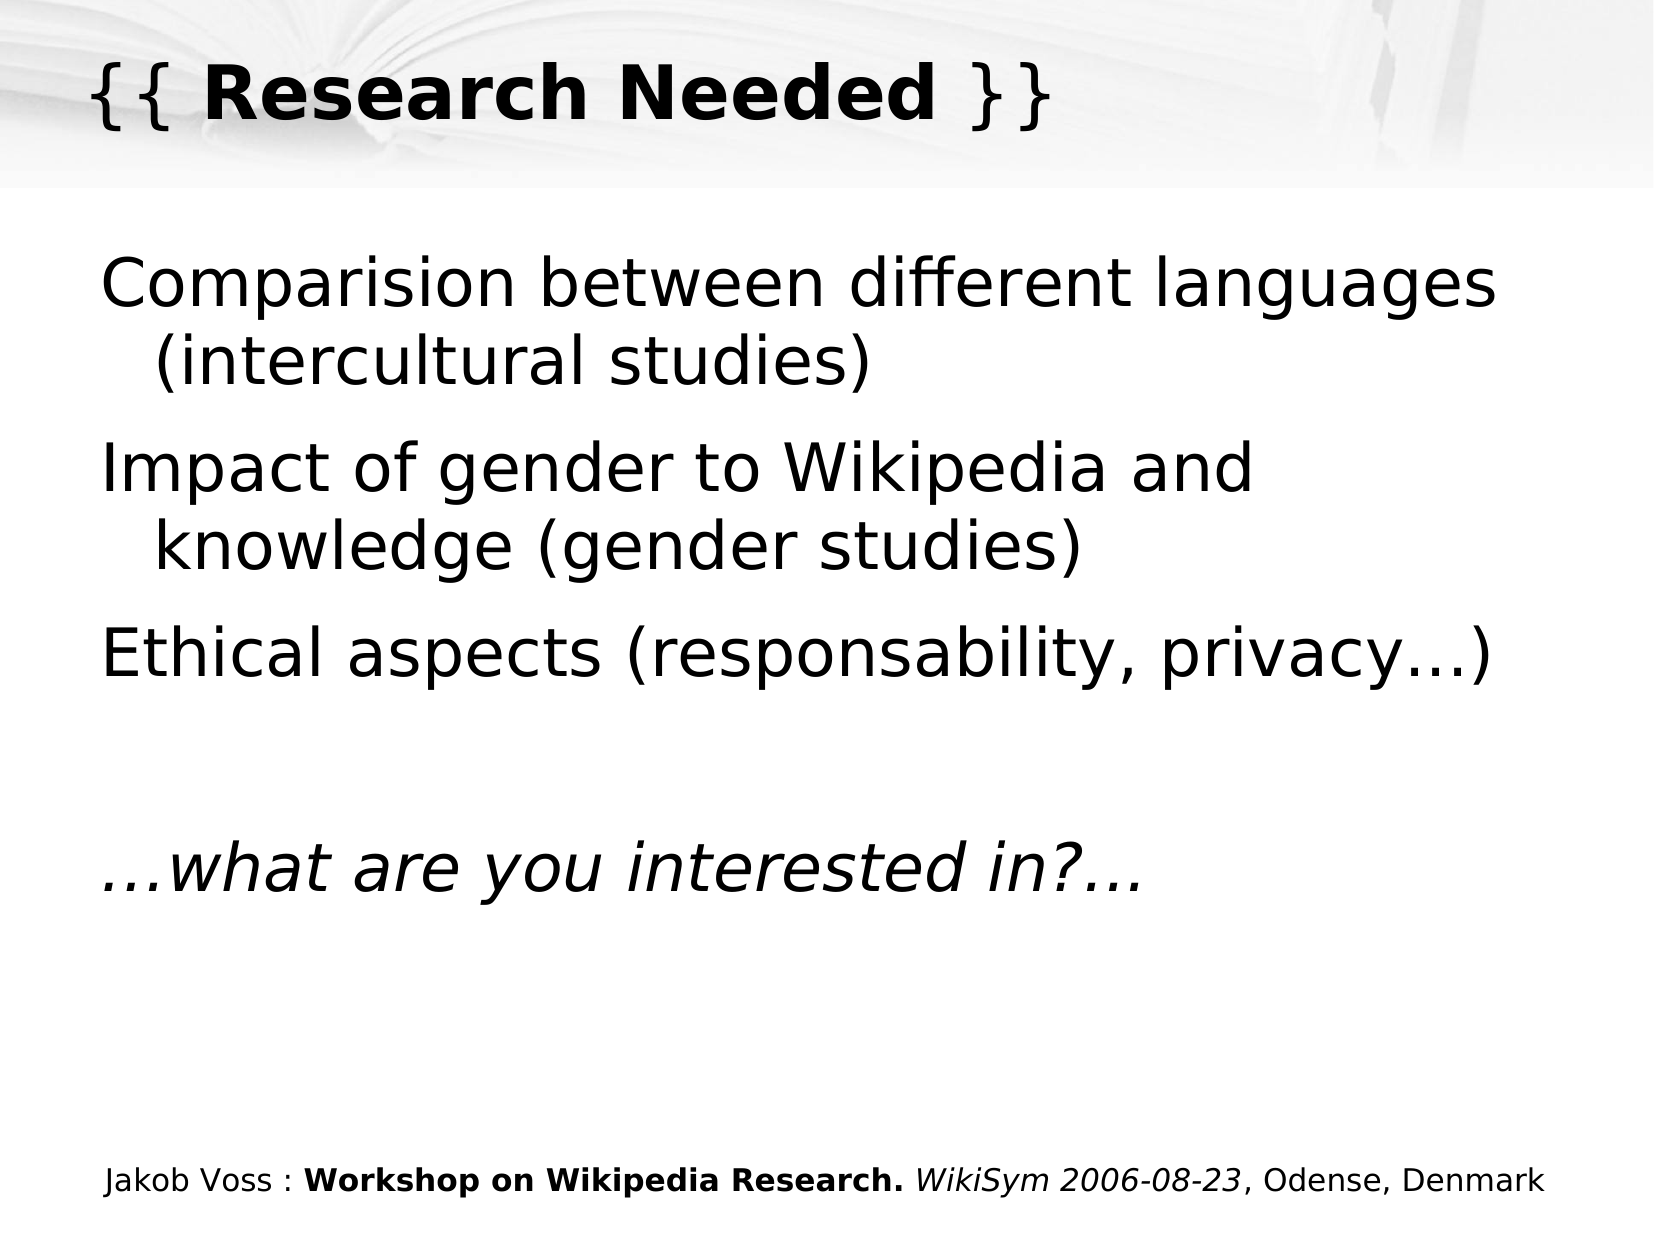

# {{ Research Needed }}
Comparision between different languages (intercultural studies)
Impact of gender to Wikipedia and knowledge (gender studies)
Ethical aspects (responsability, privacy...)
…what are you interested in?...